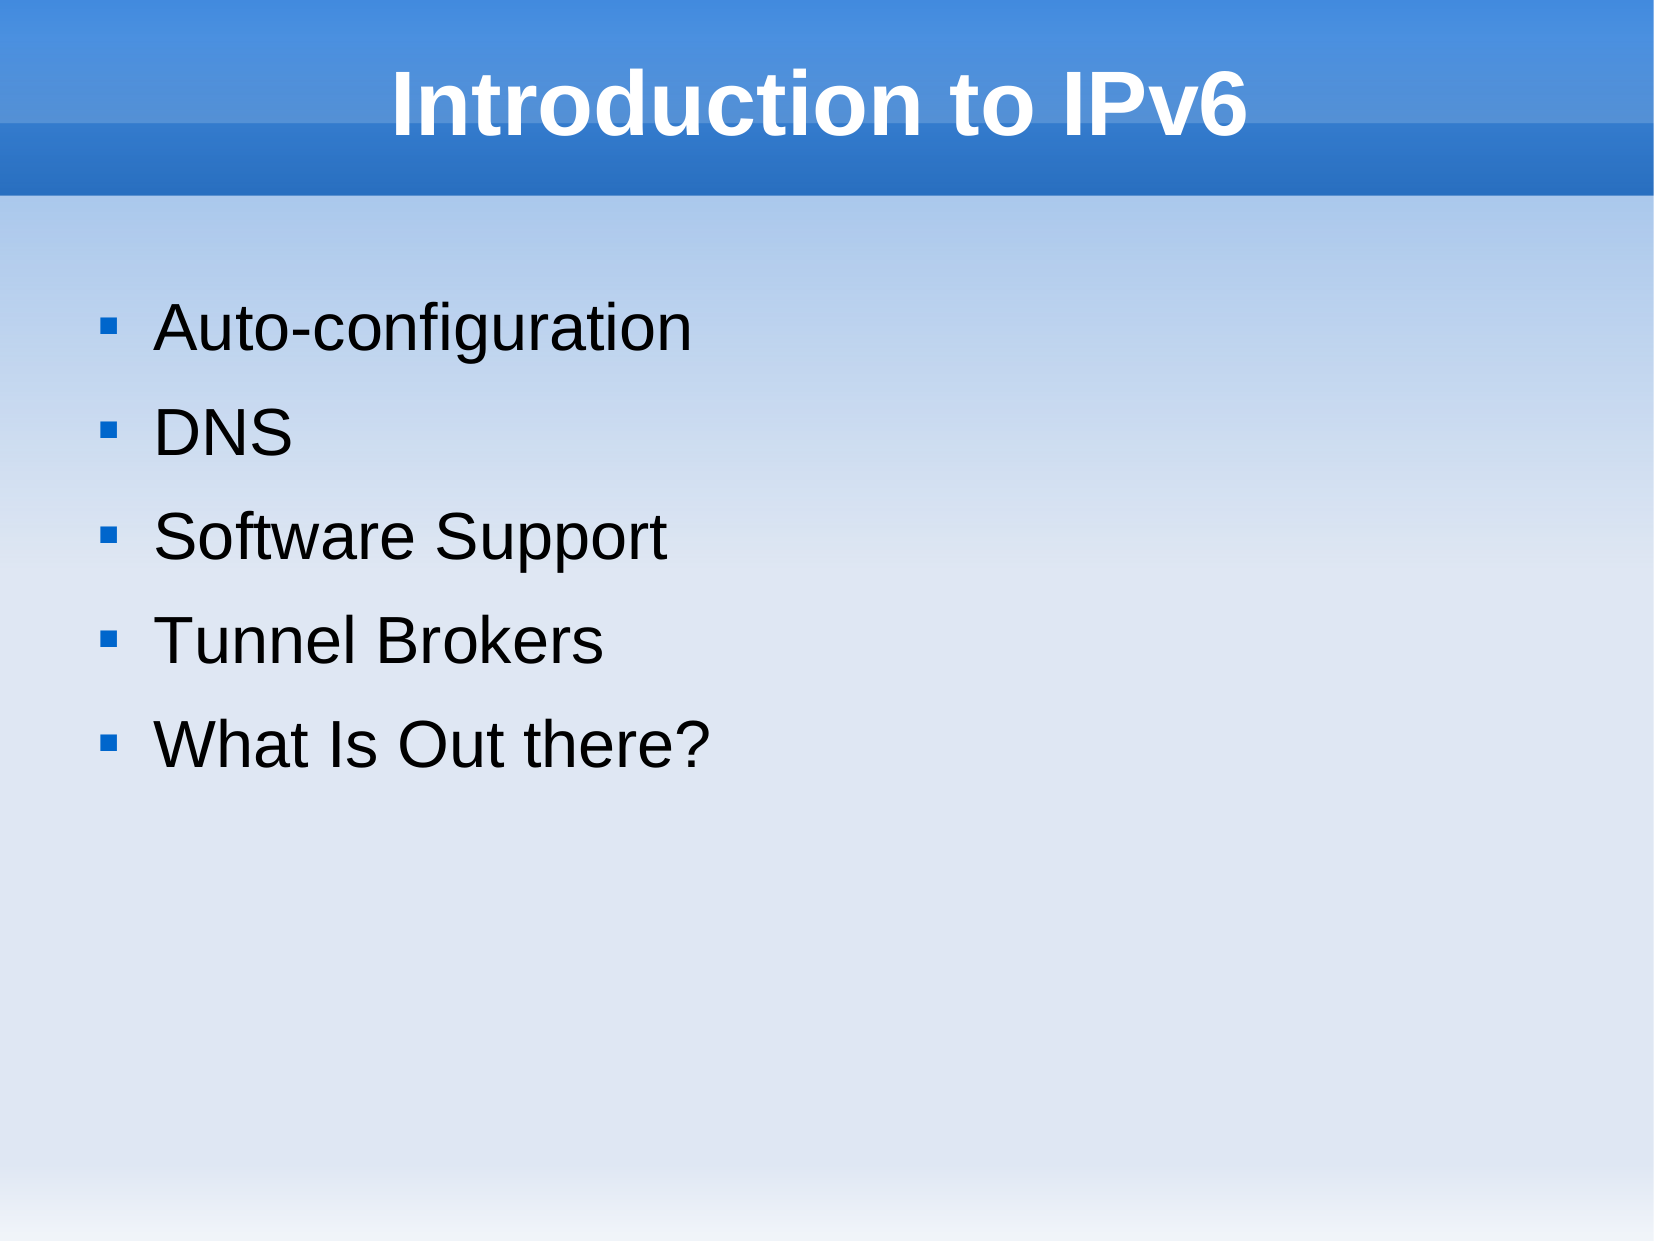

# Introduction to IPv6
Auto-configuration
DNS
Software Support
Tunnel Brokers
What Is Out there?